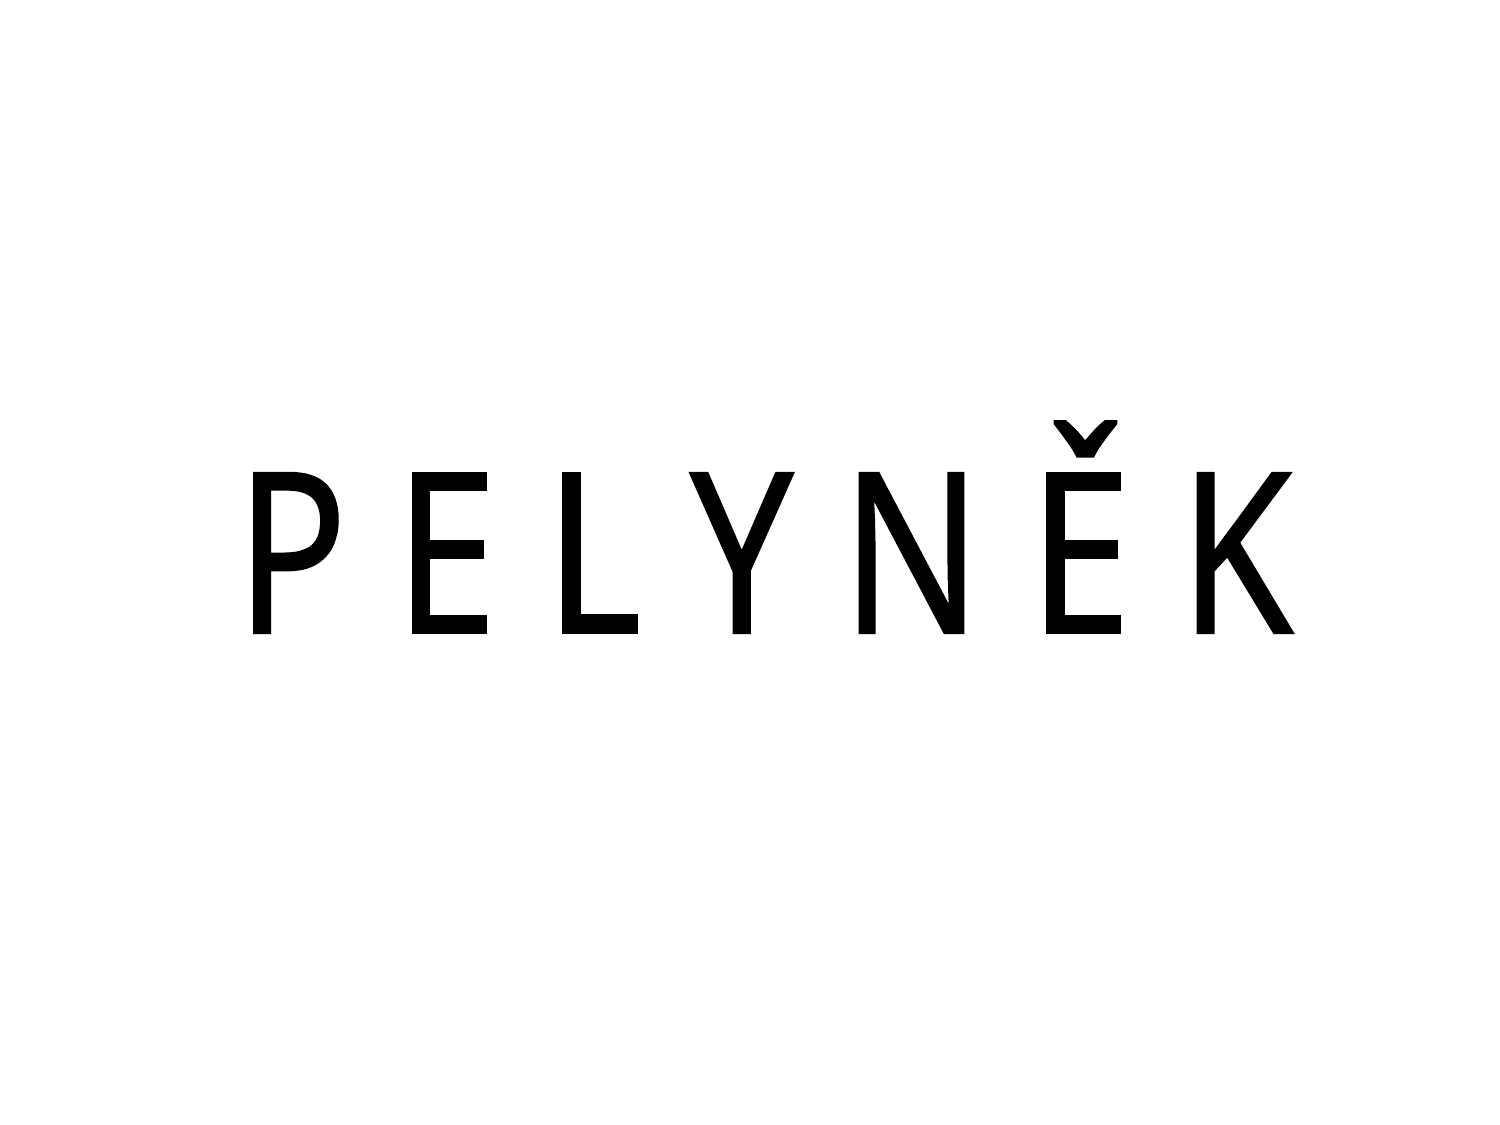

P E L Y N Ě K